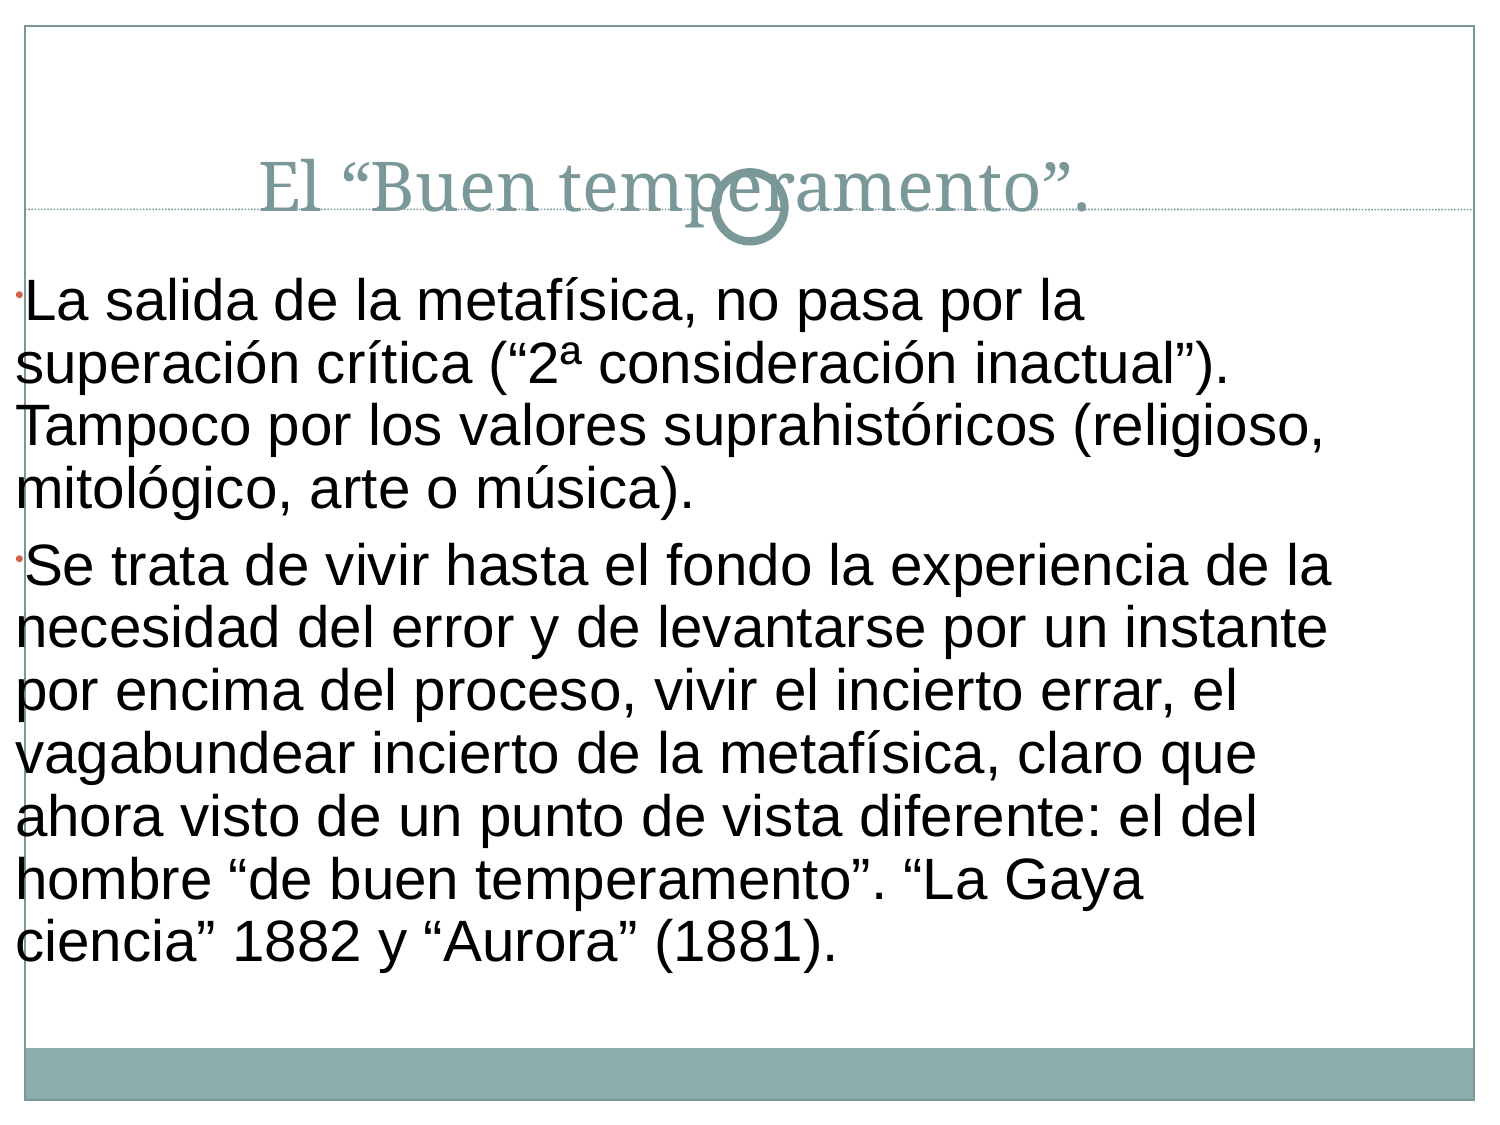

# El “Buen temperamento”.
La salida de la metafísica, no pasa por la superación crítica (“2ª consideración inactual”). Tampoco por los valores suprahistóricos (religioso, mitológico, arte o música).
Se trata de vivir hasta el fondo la experiencia de la necesidad del error y de levantarse por un instante por encima del proceso, vivir el incierto errar, el vagabundear incierto de la metafísica, claro que ahora visto de un punto de vista diferente: el del hombre “de buen temperamento”. “La Gaya ciencia” 1882 y “Aurora” (1881).